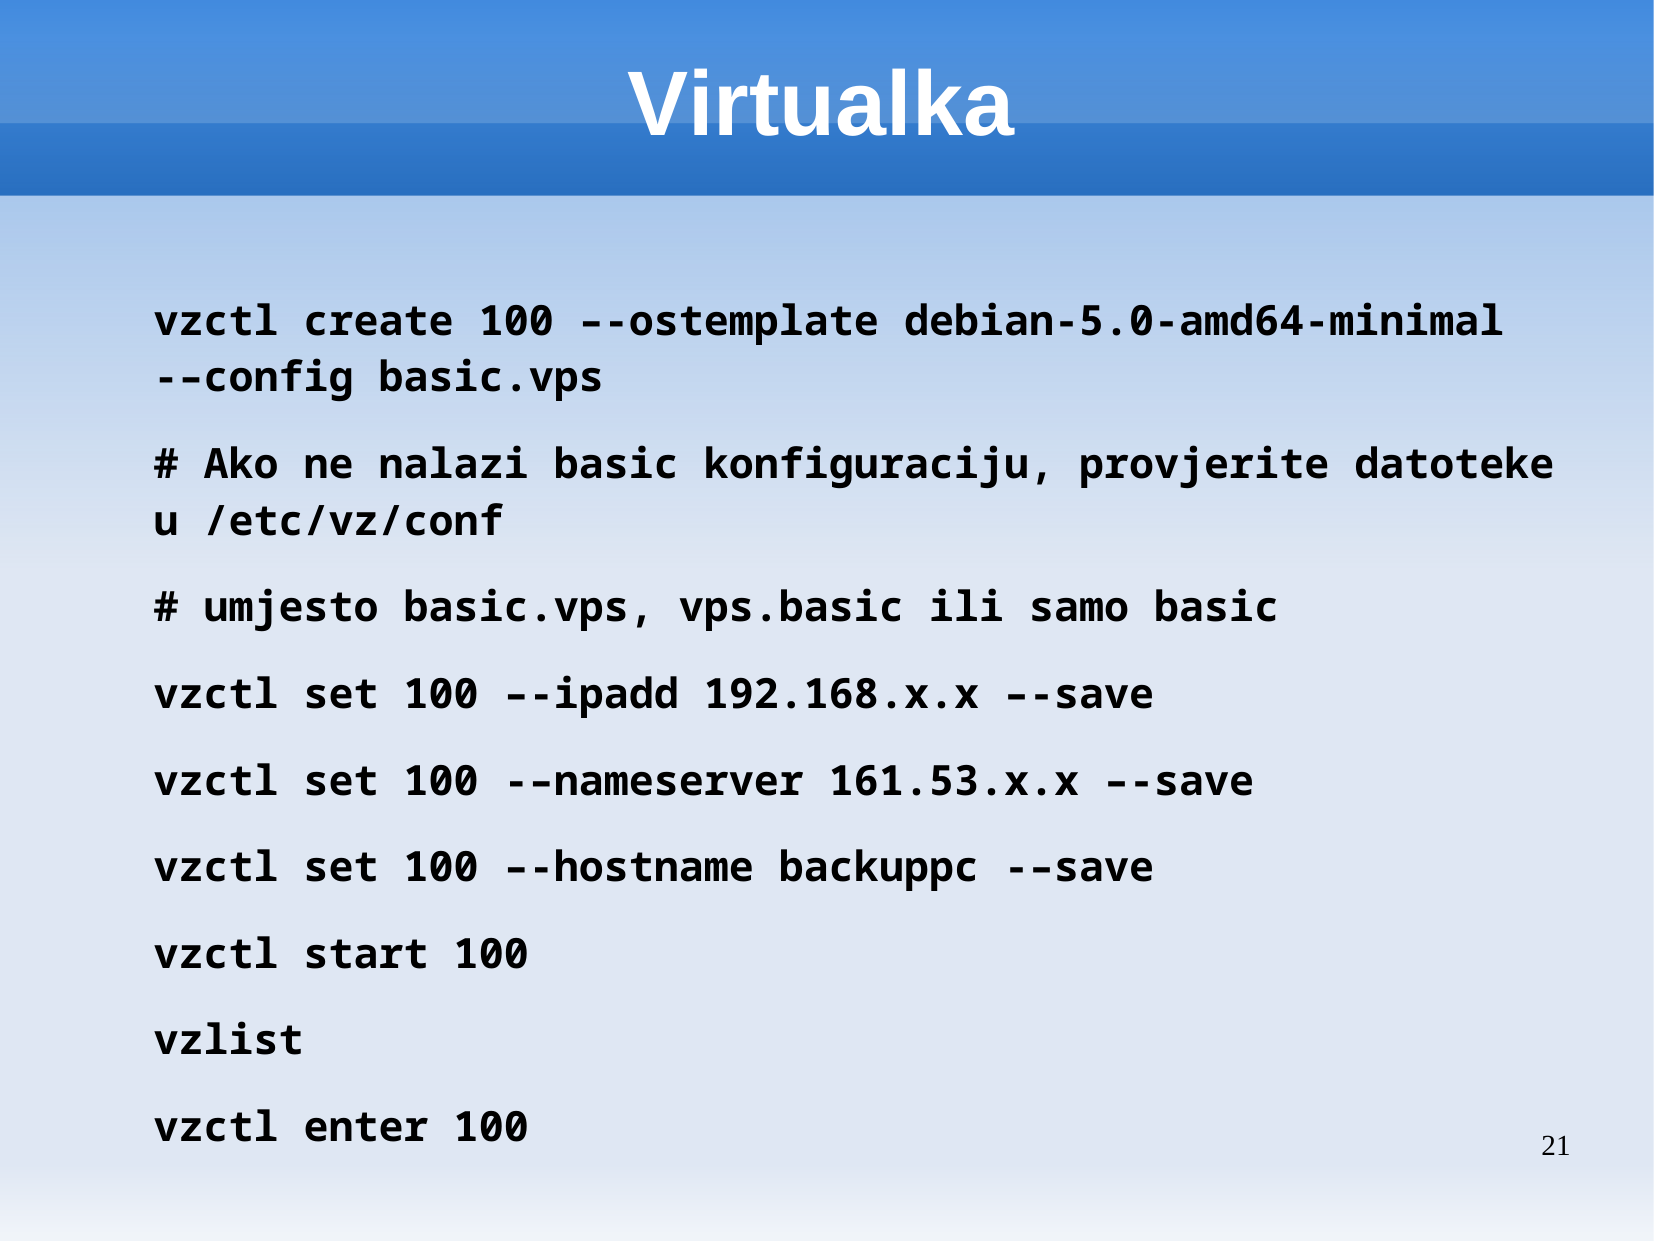

# Virtualka
vzctl create 100 –-ostemplate debian-5.0-amd64-minimal -–config basic.vps
# Ako ne nalazi basic konfiguraciju, provjerite datoteke u /etc/vz/conf
# umjesto basic.vps, vps.basic ili samo basic
vzctl set 100 –-ipadd 192.168.x.x –-save
vzctl set 100 -–nameserver 161.53.x.x –-save
vzctl set 100 –-hostname backuppc -–save
vzctl start 100
vzlist
vzctl enter 100
21